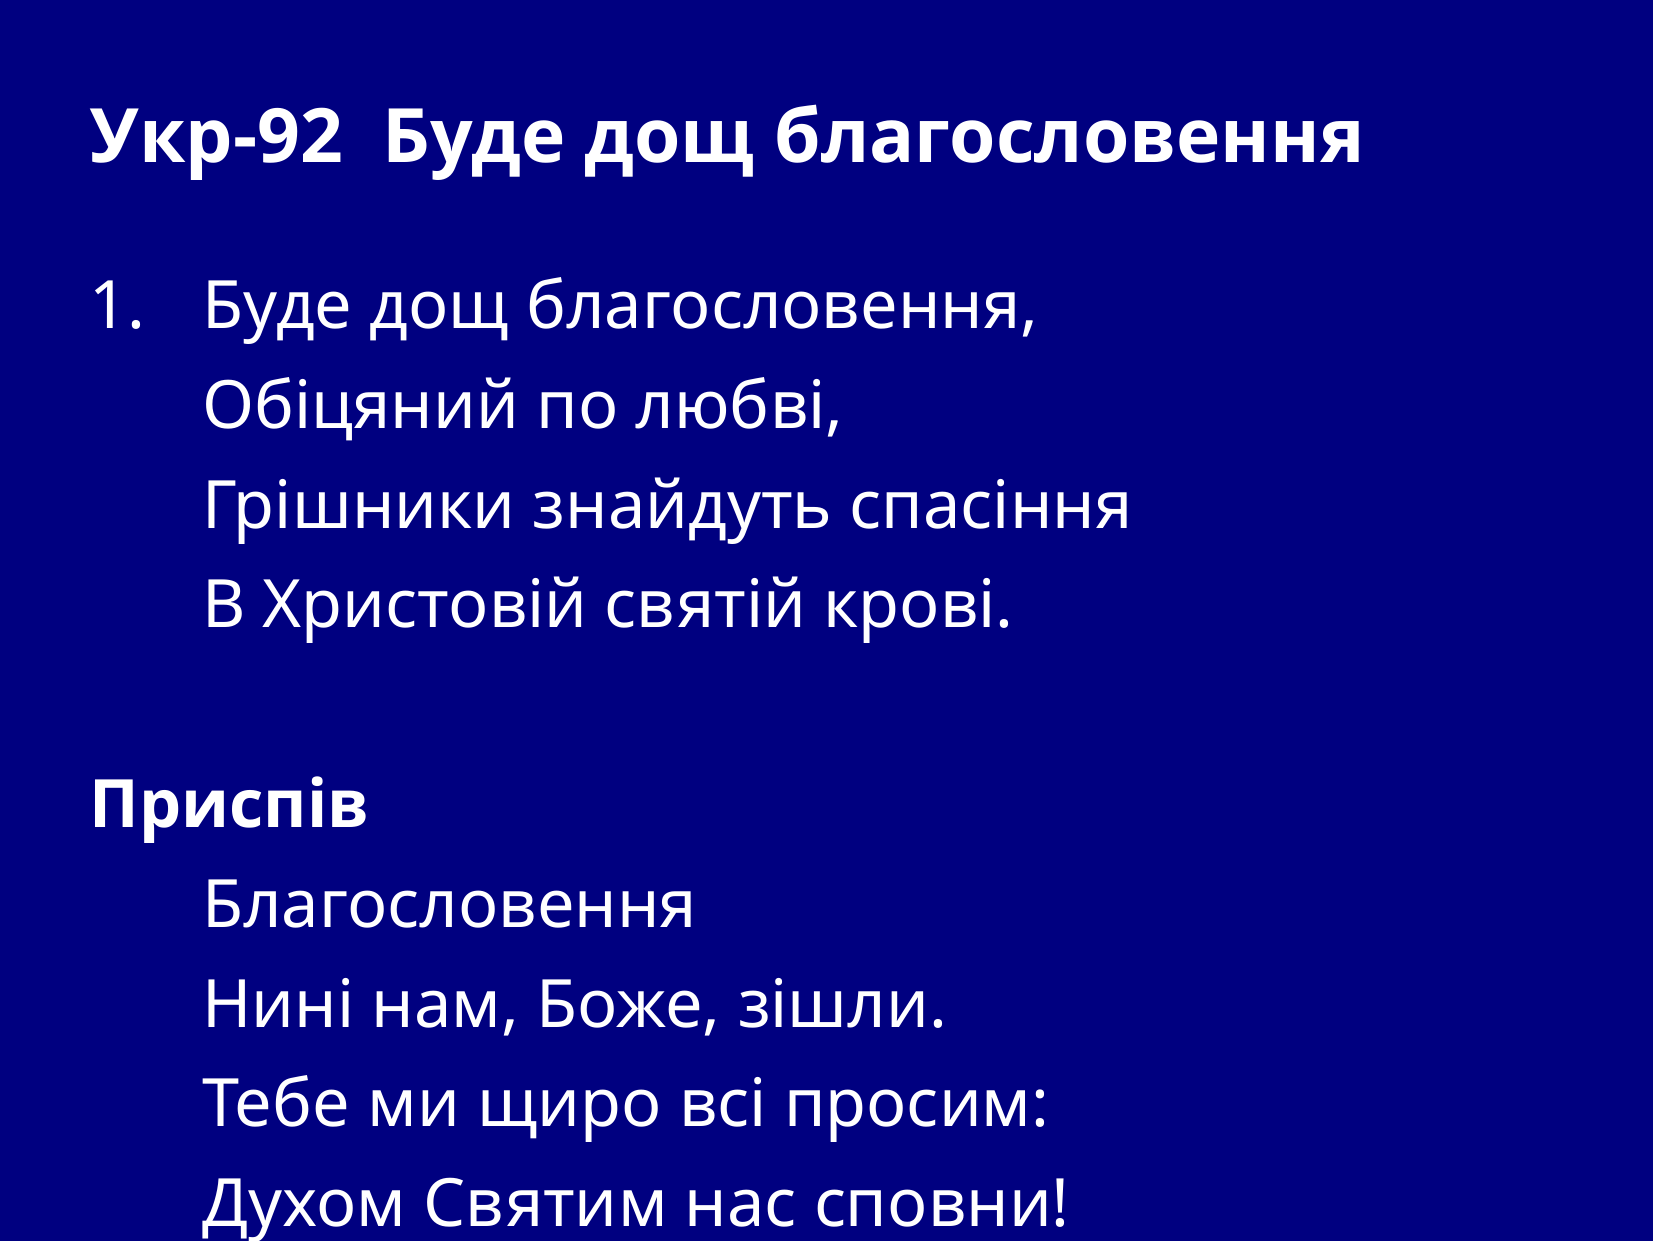

Укр-92 Буде дощ благословення
1.	Буде дощ благословення,
	Обіцяний по любві,
	Грішники знайдуть спасіння
	В Христовій святій крові.
Приспів
	Благословення
	Нині нам, Боже, зішли.
	Тебе ми щиро всі просим:
	Духом Святим нас сповни!